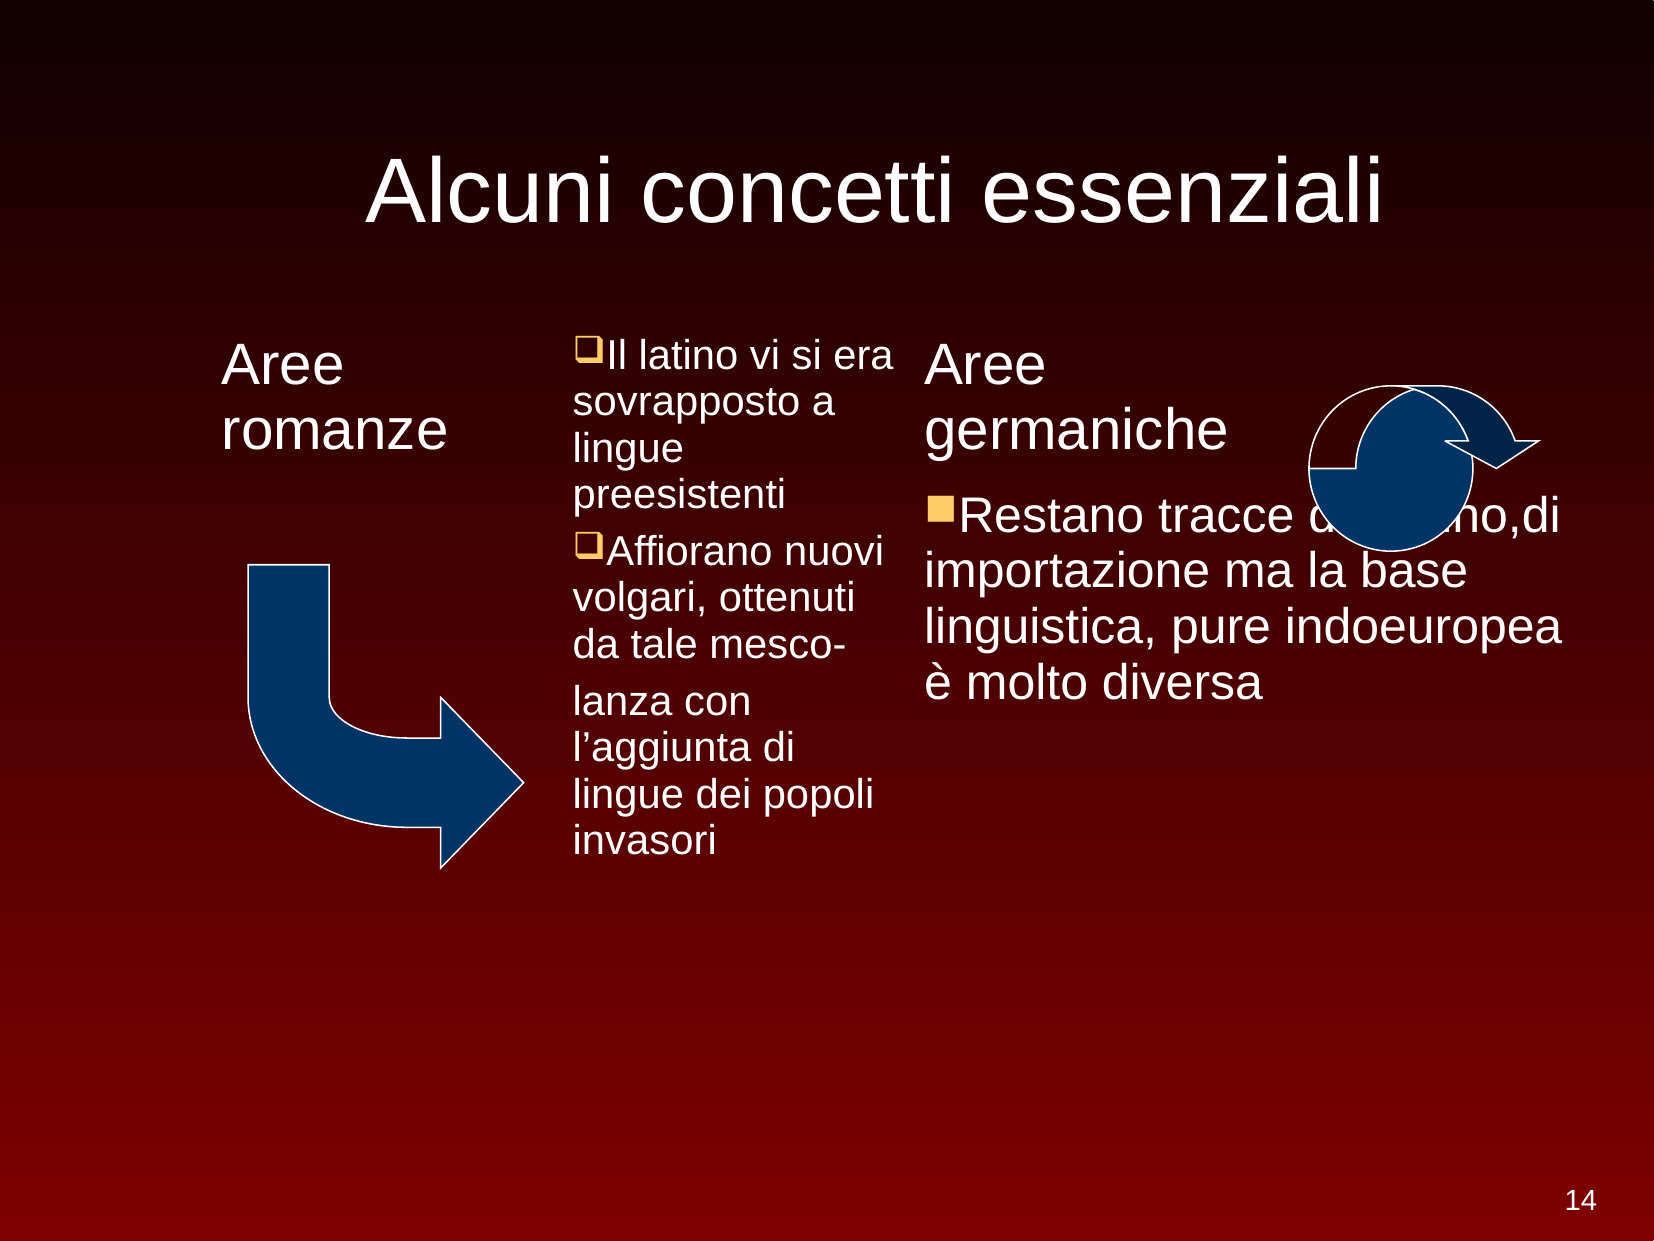

# Alcuni concetti essenziali
| Aree romanze | Il latino vi si era sovrapposto a lingue preesistenti Affiorano nuovi volgari, ottenuti da tale mesco- lanza con l’aggiunta di lingue dei popoli invasori | Aree germaniche | |
| --- | --- | --- | --- |
| | | Restano tracce del latino,di importazione ma la base linguistica, pure indoeuropea è molto diversa | |